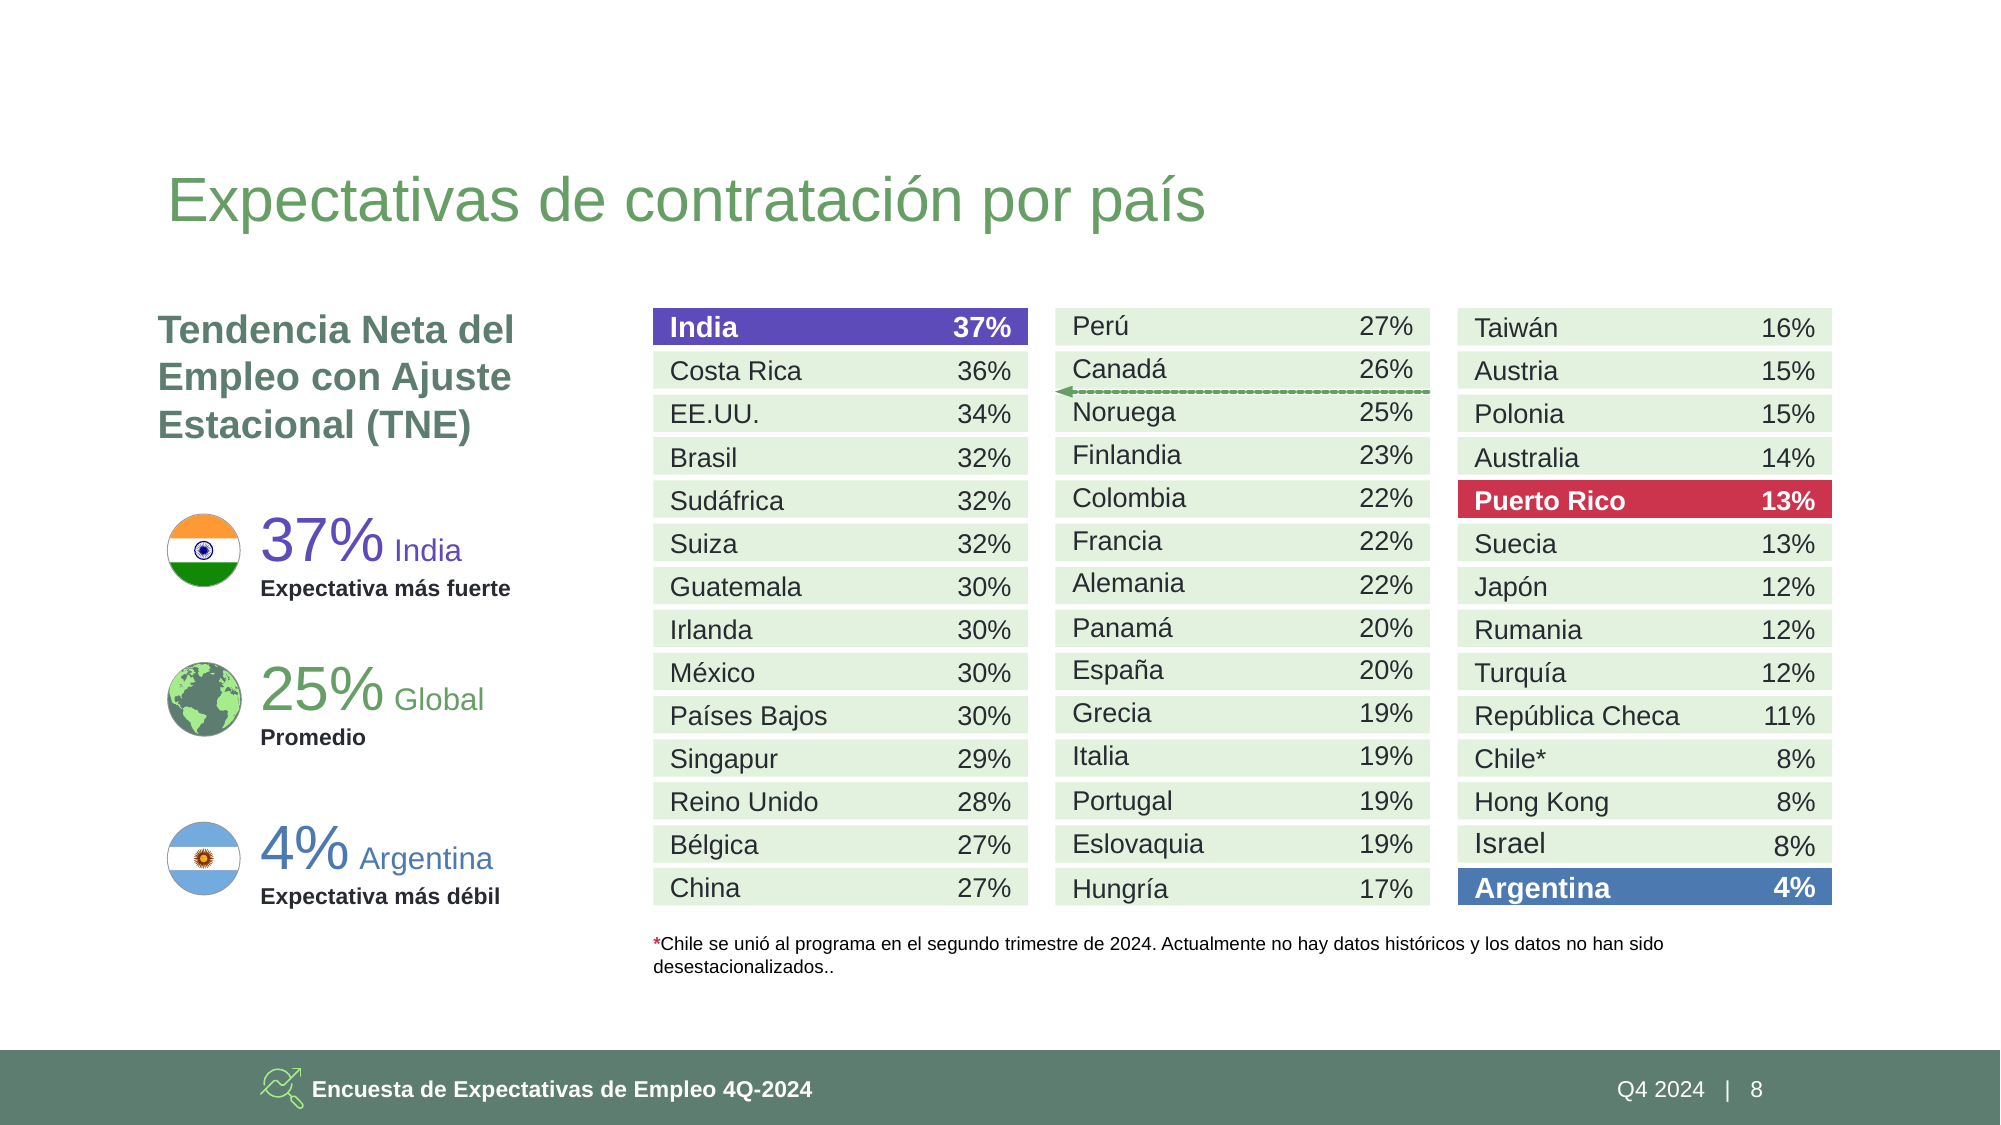

# Expectativas de contratación por país
Tendencia Neta del Empleo con Ajuste Estacional (TNE)
37% India
Expectativa más fuerte
25% Global
Promedio
4% Argentina
Expectativa más débil
Perú
27%
Canadá
26%
Noruega
25%
Finlandia
23%
Colombia
22%
Francia
22%
Alemania
22%
Panamá
20%
España
20%
Grecia
19%
Italia
19%
Portugal
19%
Eslovaquia
19%
Hungría
17%
India
37%
Costa Rica
36%
EE.UU.
34%
Brasil
32%
Sudáfrica
32%
Suiza
32%
Guatemala
30%
Irlanda
30%
México
30%
Países Bajos
30%
Singapur
29%
Reino Unido
28%
Bélgica
27%
China
27%
Taiwán
16%
Austria
15%
Polonia
15%
Australia
14%
Puerto Rico
13%
Suecia
13%
Japón
12%
Rumania
12%
Turquía
12%
República Checa
11%
Chile*
8%
Hong Kong
8%
Israel
8%
4%
Argentina
*Chile se unió al programa en el segundo trimestre de 2024. Actualmente no hay datos históricos y los datos no han sido desestacionalizados..